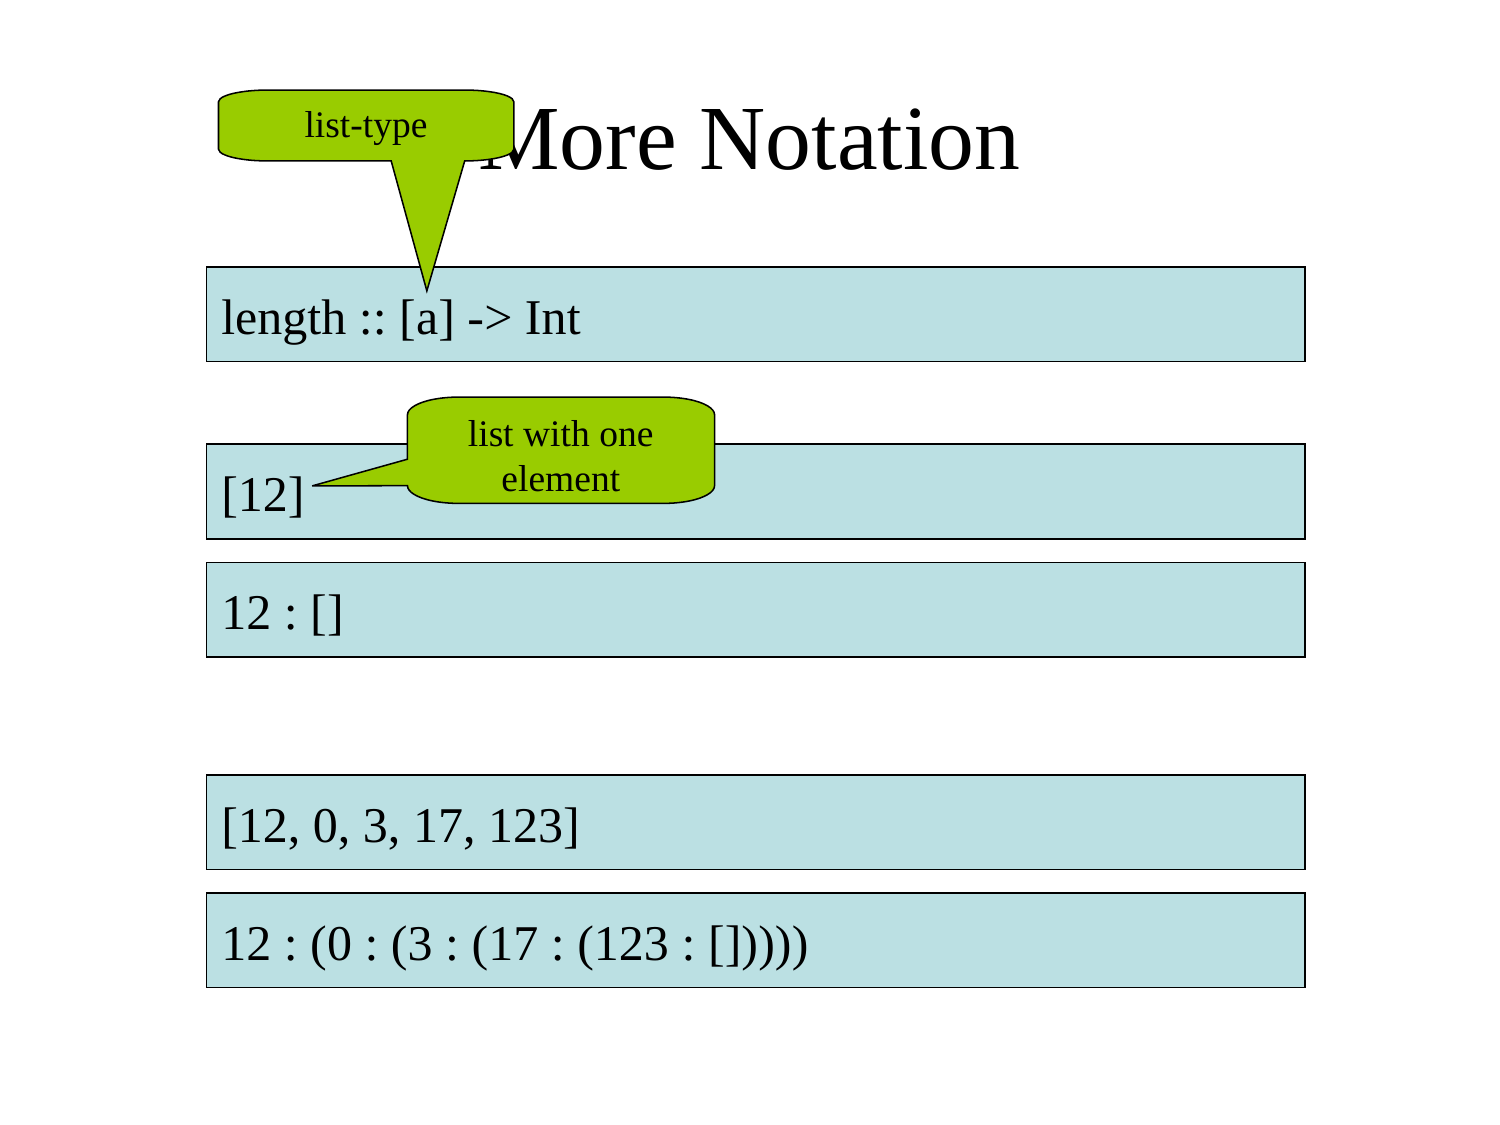

# More Notation
list-type
length :: [a] -> Int
list with one element
[12]
12 : []
[12, 0, 3, 17, 123]
12 : (0 : (3 : (17 : (123 : []))))